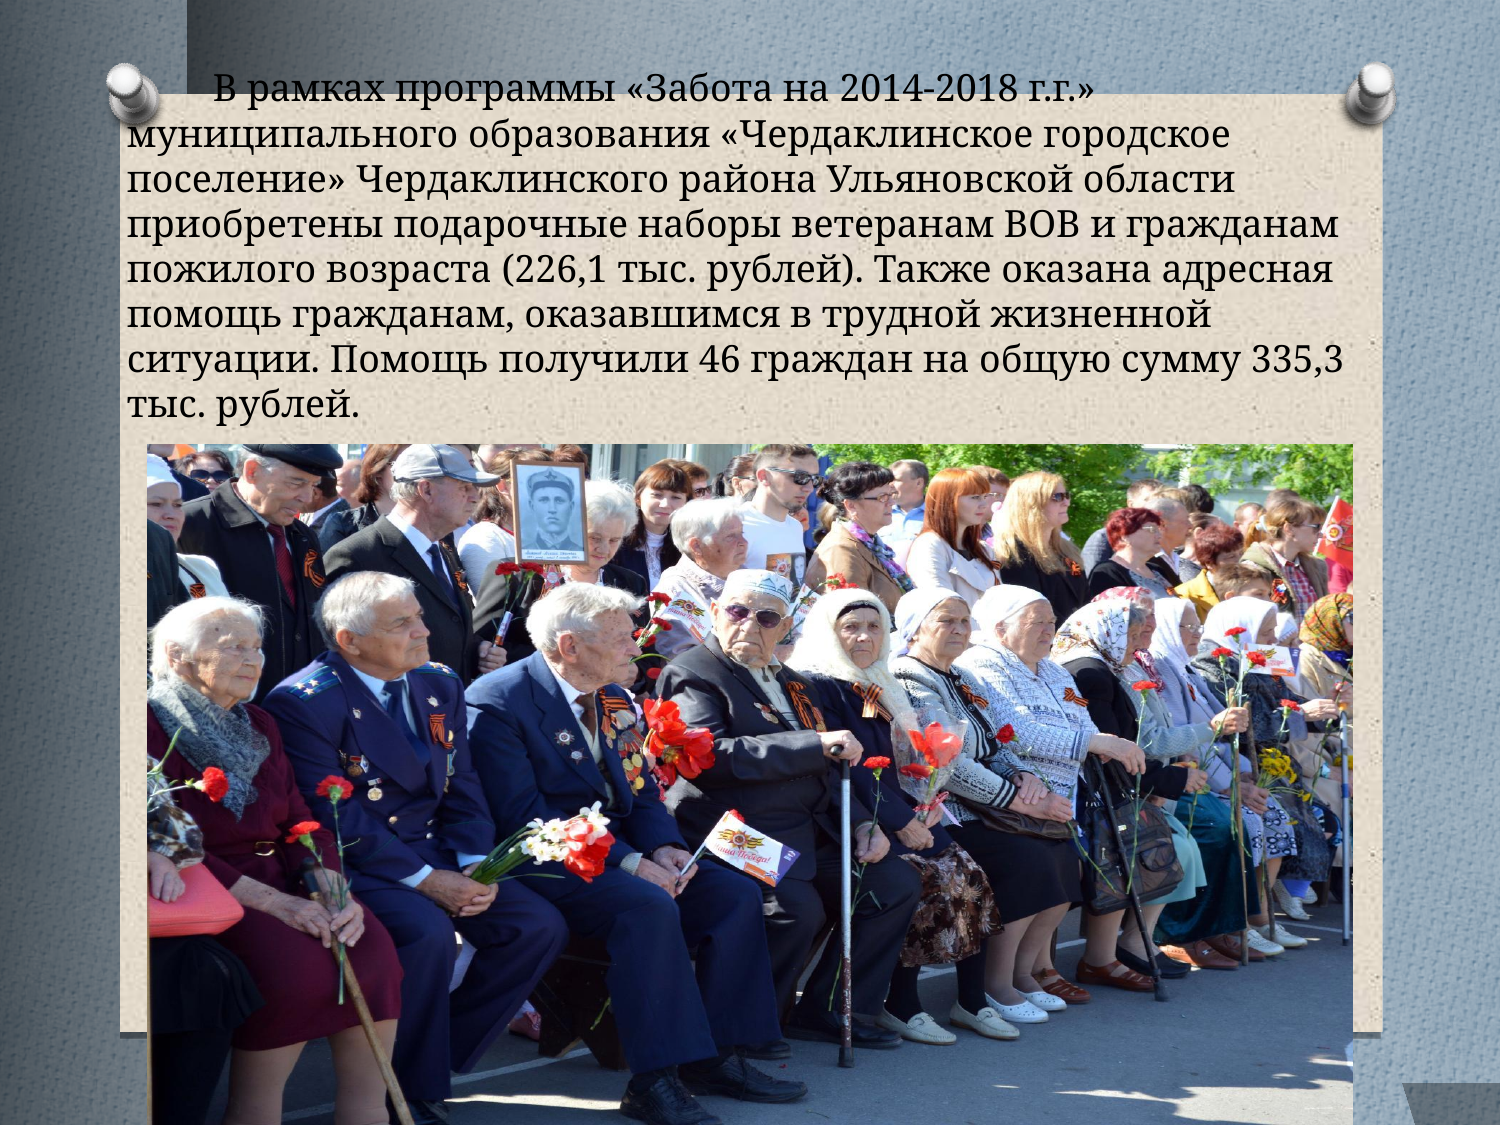

В рамках программы «Забота на 2014-2018 г.г.» муниципального образования «Чердаклинское городское поселение» Чердаклинского района Ульяновской области приобретены подарочные наборы ветеранам ВОВ и гражданам пожилого возраста (226,1 тыс. рублей). Также оказана адресная помощь гражданам, оказавшимся в трудной жизненной ситуации. Помощь получили 46 граждан на общую сумму 335,3 тыс. рублей.